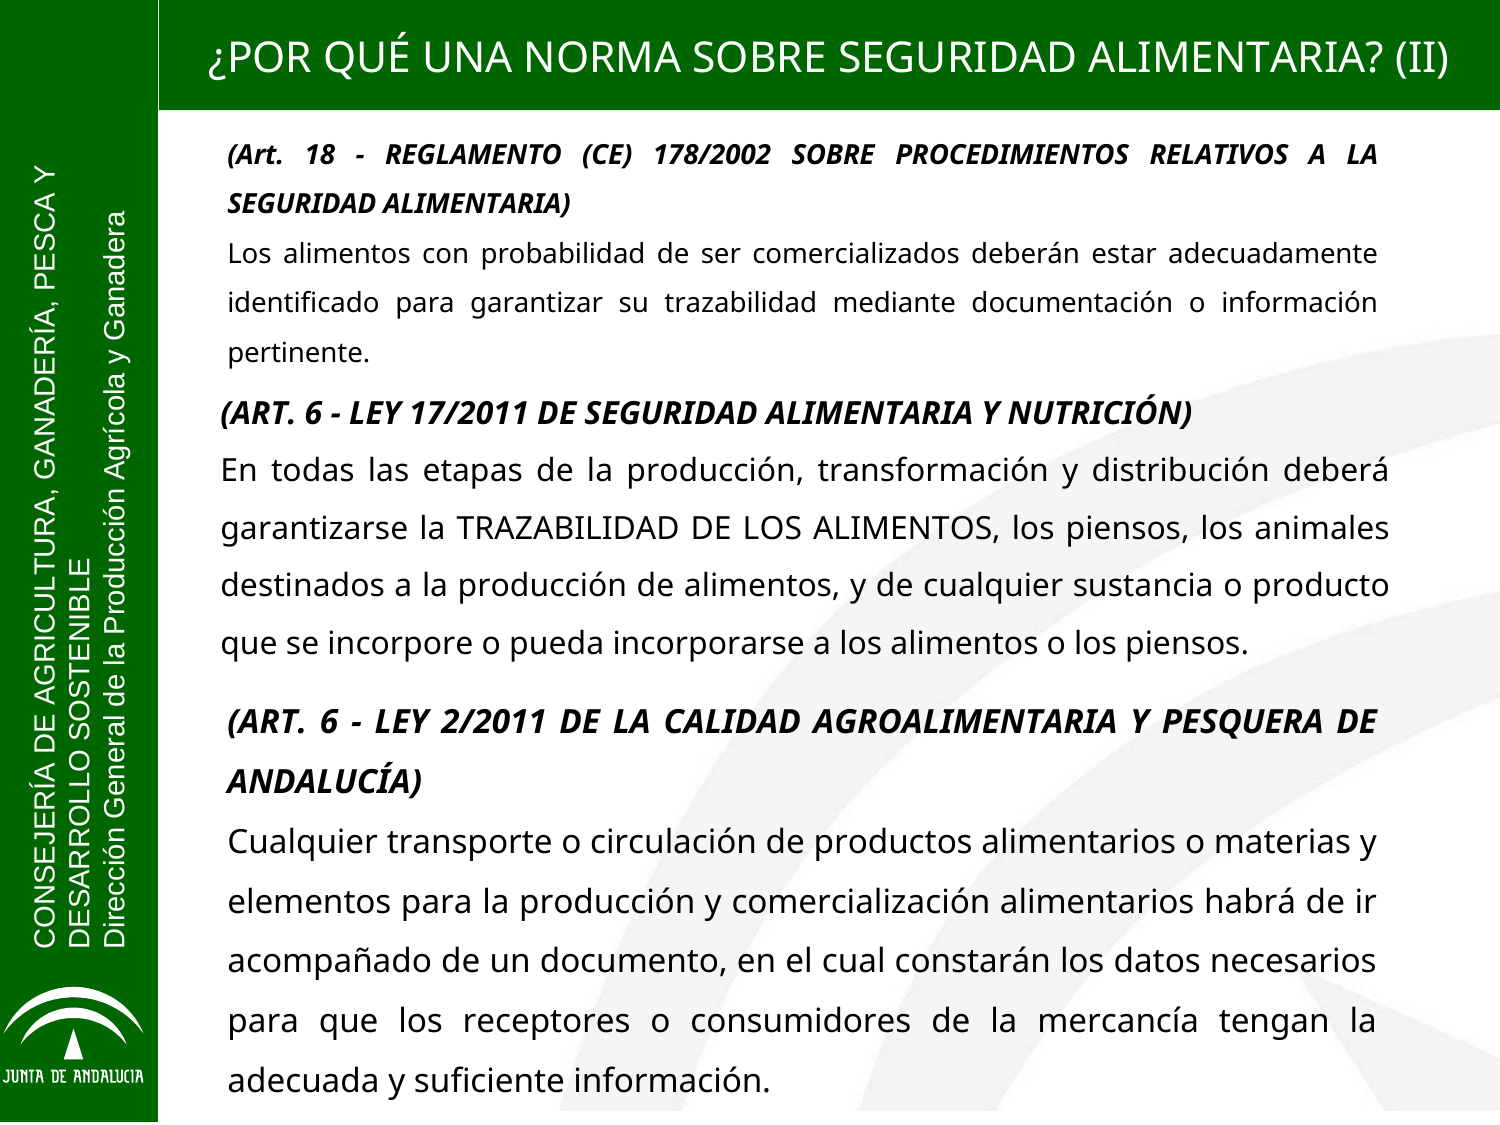

¿POR QUÉ UNA NORMA SOBRE SEGURIDAD ALIMENTARIA? (II)
(Art. 18 - REGLAMENTO (CE) 178/2002 SOBRE PROCEDIMIENTOS RELATIVOS A LA SEGURIDAD ALIMENTARIA)
Los alimentos con probabilidad de ser comercializados deberán estar adecuadamente identificado para garantizar su trazabilidad mediante documentación o información pertinente.
(ART. 6 - LEY 17/2011 DE SEGURIDAD ALIMENTARIA Y NUTRICIÓN)
En todas las etapas de la producción, transformación y distribución deberá garantizarse la TRAZABILIDAD DE LOS ALIMENTOS, los piensos, los animales destinados a la producción de alimentos, y de cualquier sustancia o producto que se incorpore o pueda incorporarse a los alimentos o los piensos.
(ART. 6 - LEY 2/2011 DE LA CALIDAD AGROALIMENTARIA Y PESQUERA DE ANDALUCÍA)
Cualquier transporte o circulación de productos alimentarios o materias y elementos para la producción y comercialización alimentarios habrá de ir acompañado de un documento, en el cual constarán los datos necesarios para que los receptores o consumidores de la mercancía tengan la adecuada y suficiente información.